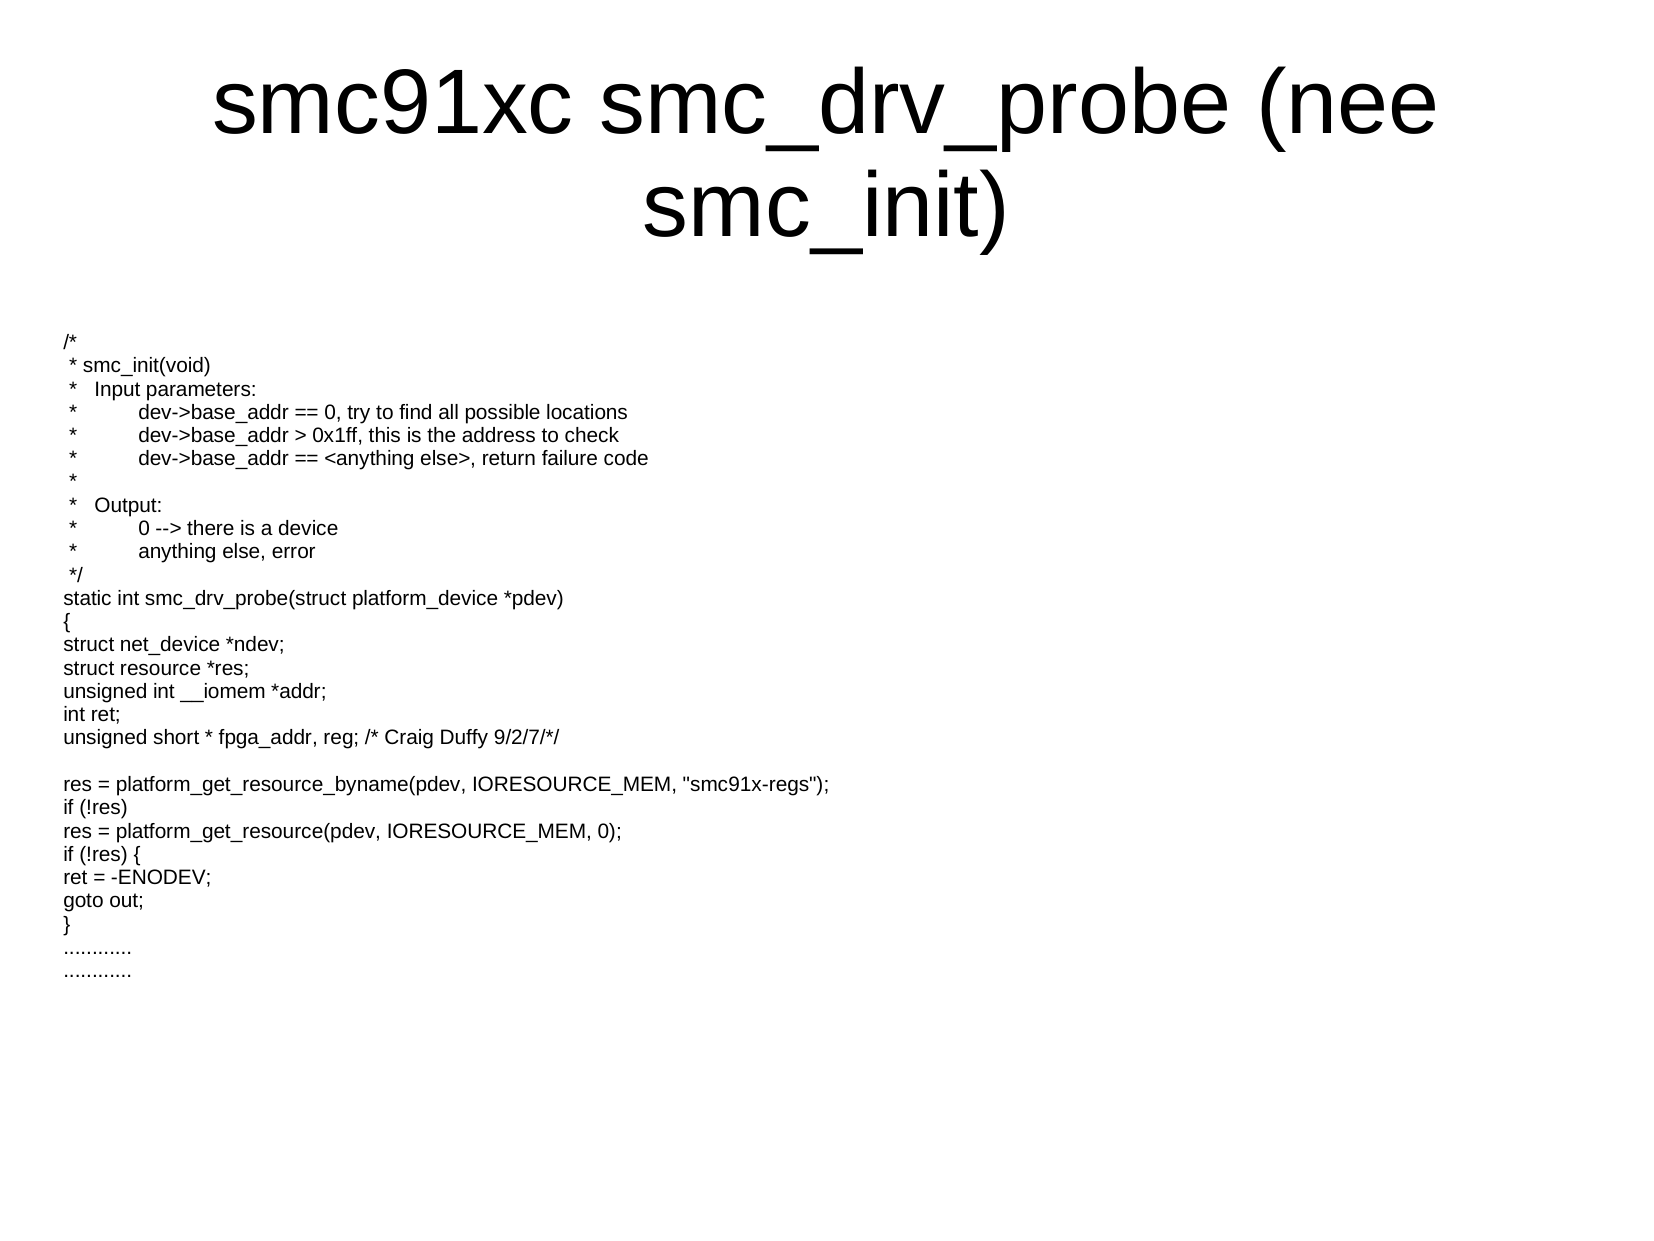

# smc91xc smc_drv_probe (nee smc_init)
/*
 * smc_init(void)
 * Input parameters:
 *	dev->base_addr == 0, try to find all possible locations
 *	dev->base_addr > 0x1ff, this is the address to check
 *	dev->base_addr == <anything else>, return failure code
 *
 * Output:
 *	0 --> there is a device
 *	anything else, error
 */
static int smc_drv_probe(struct platform_device *pdev)
{
struct net_device *ndev;
struct resource *res;
unsigned int __iomem *addr;
int ret;
unsigned short * fpga_addr, reg; /* Craig Duffy 9/2/7/*/
res = platform_get_resource_byname(pdev, IORESOURCE_MEM, "smc91x-regs");
if (!res)
res = platform_get_resource(pdev, IORESOURCE_MEM, 0);
if (!res) {
ret = -ENODEV;
goto out;
}
............
............